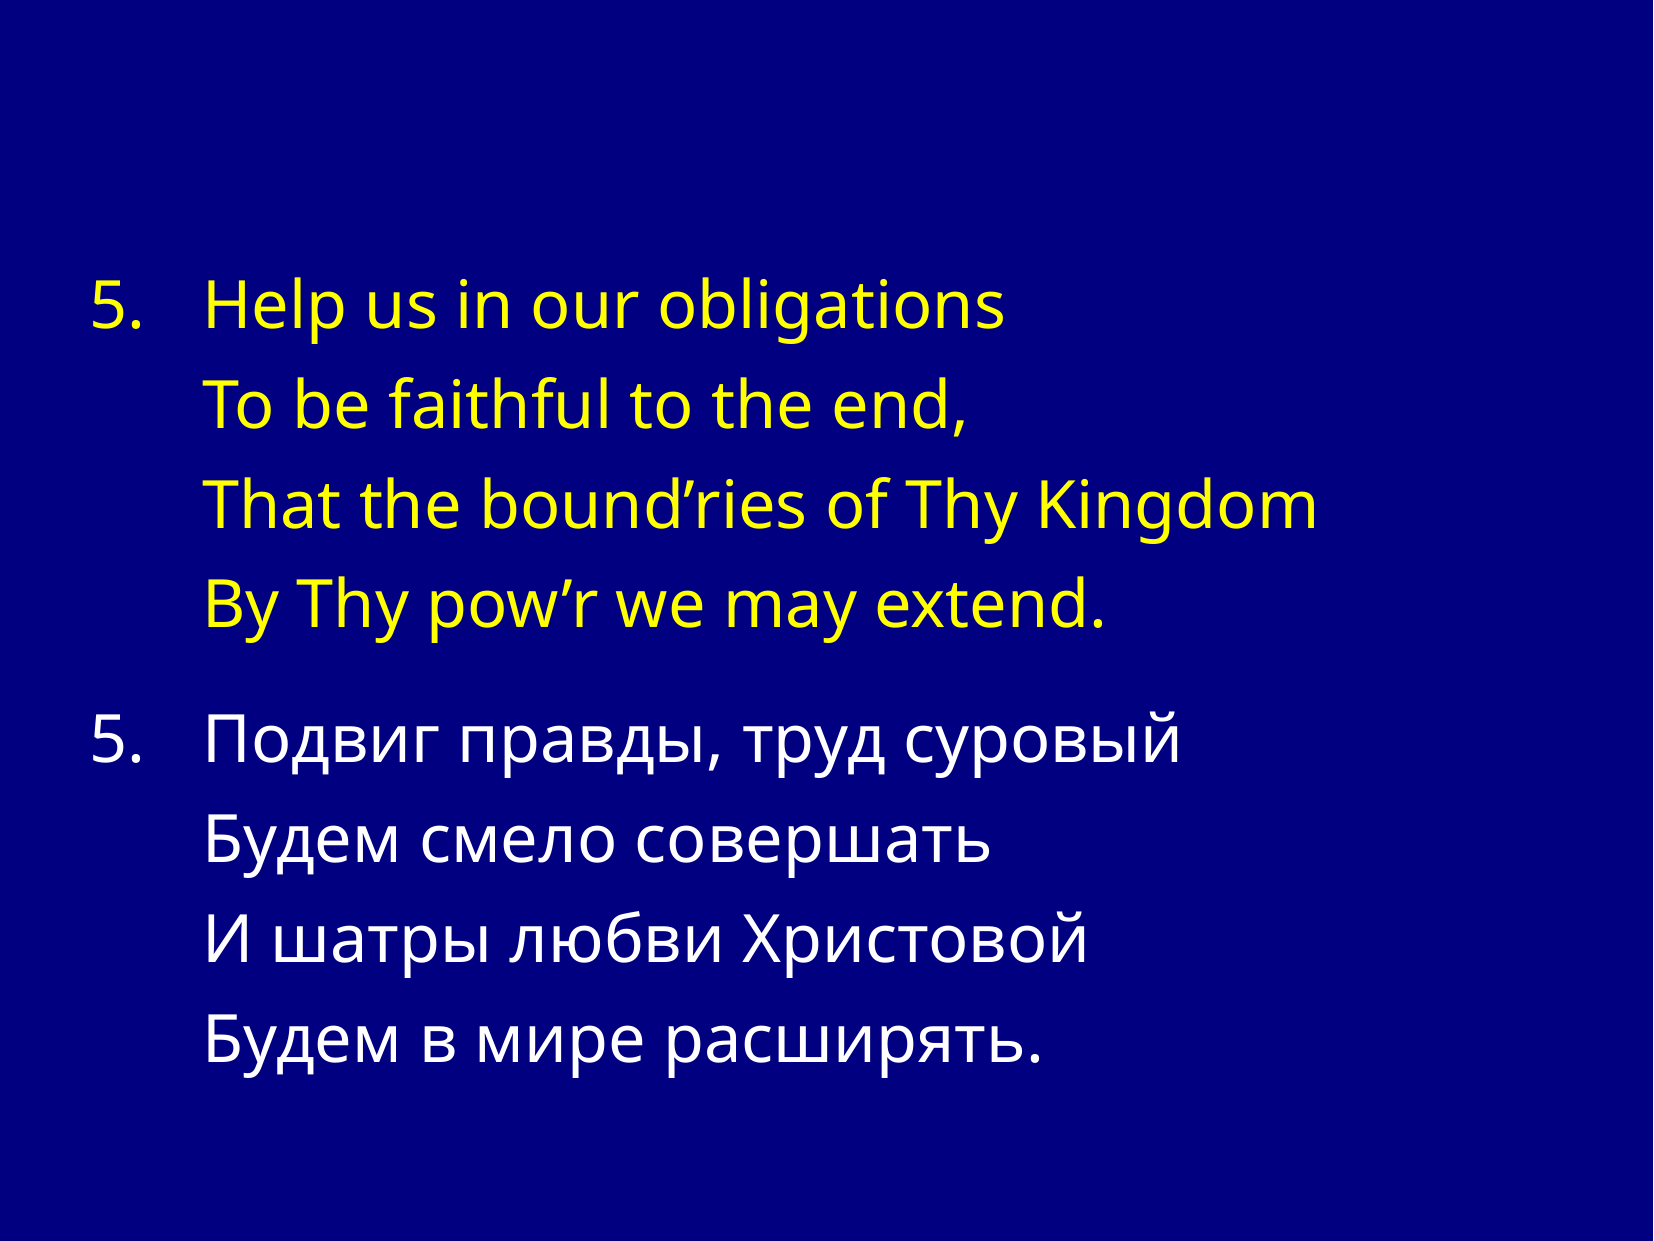

5.	Help us in our obligations
	To be faithful to the end,
	That the bound’ries of Thy Kingdom
	By Thy pow’r we may extend.
5.	Подвиг правды, труд суровый
	Будем смело совершать
	И шатры любви Христовой
	Будем в мире расширять.